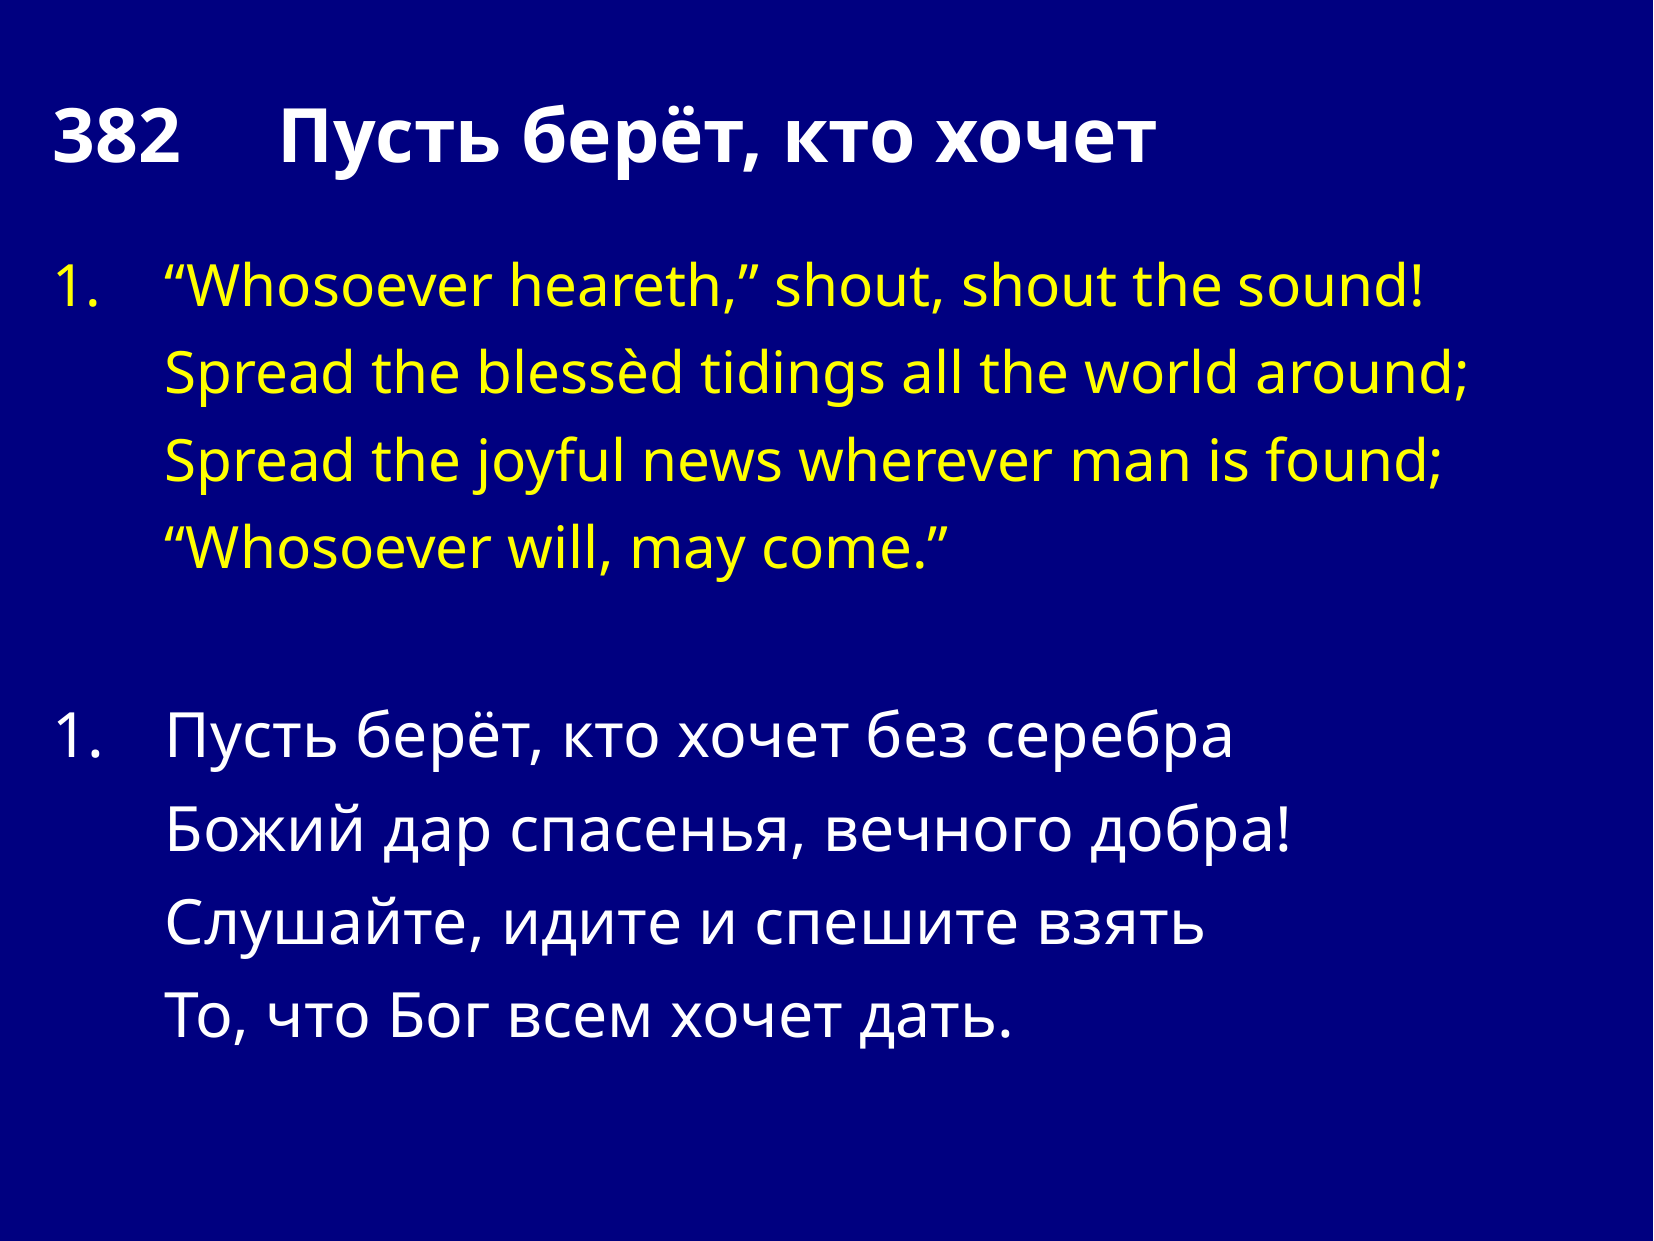

382	Пусть берёт, кто хочет
1.	“Whosoever heareth,” shout, shout the sound!
	Spread the blessèd tidings all the world around;
	Spread the joyful news wherever man is found;
	“Whosoever will, may come.”
1.	Пусть берёт, кто хочет без серебра
	Божий дар спасенья, вечного добра!
	Слушайте, идите и спешите взять
	То, что Бог всем хочет дать.